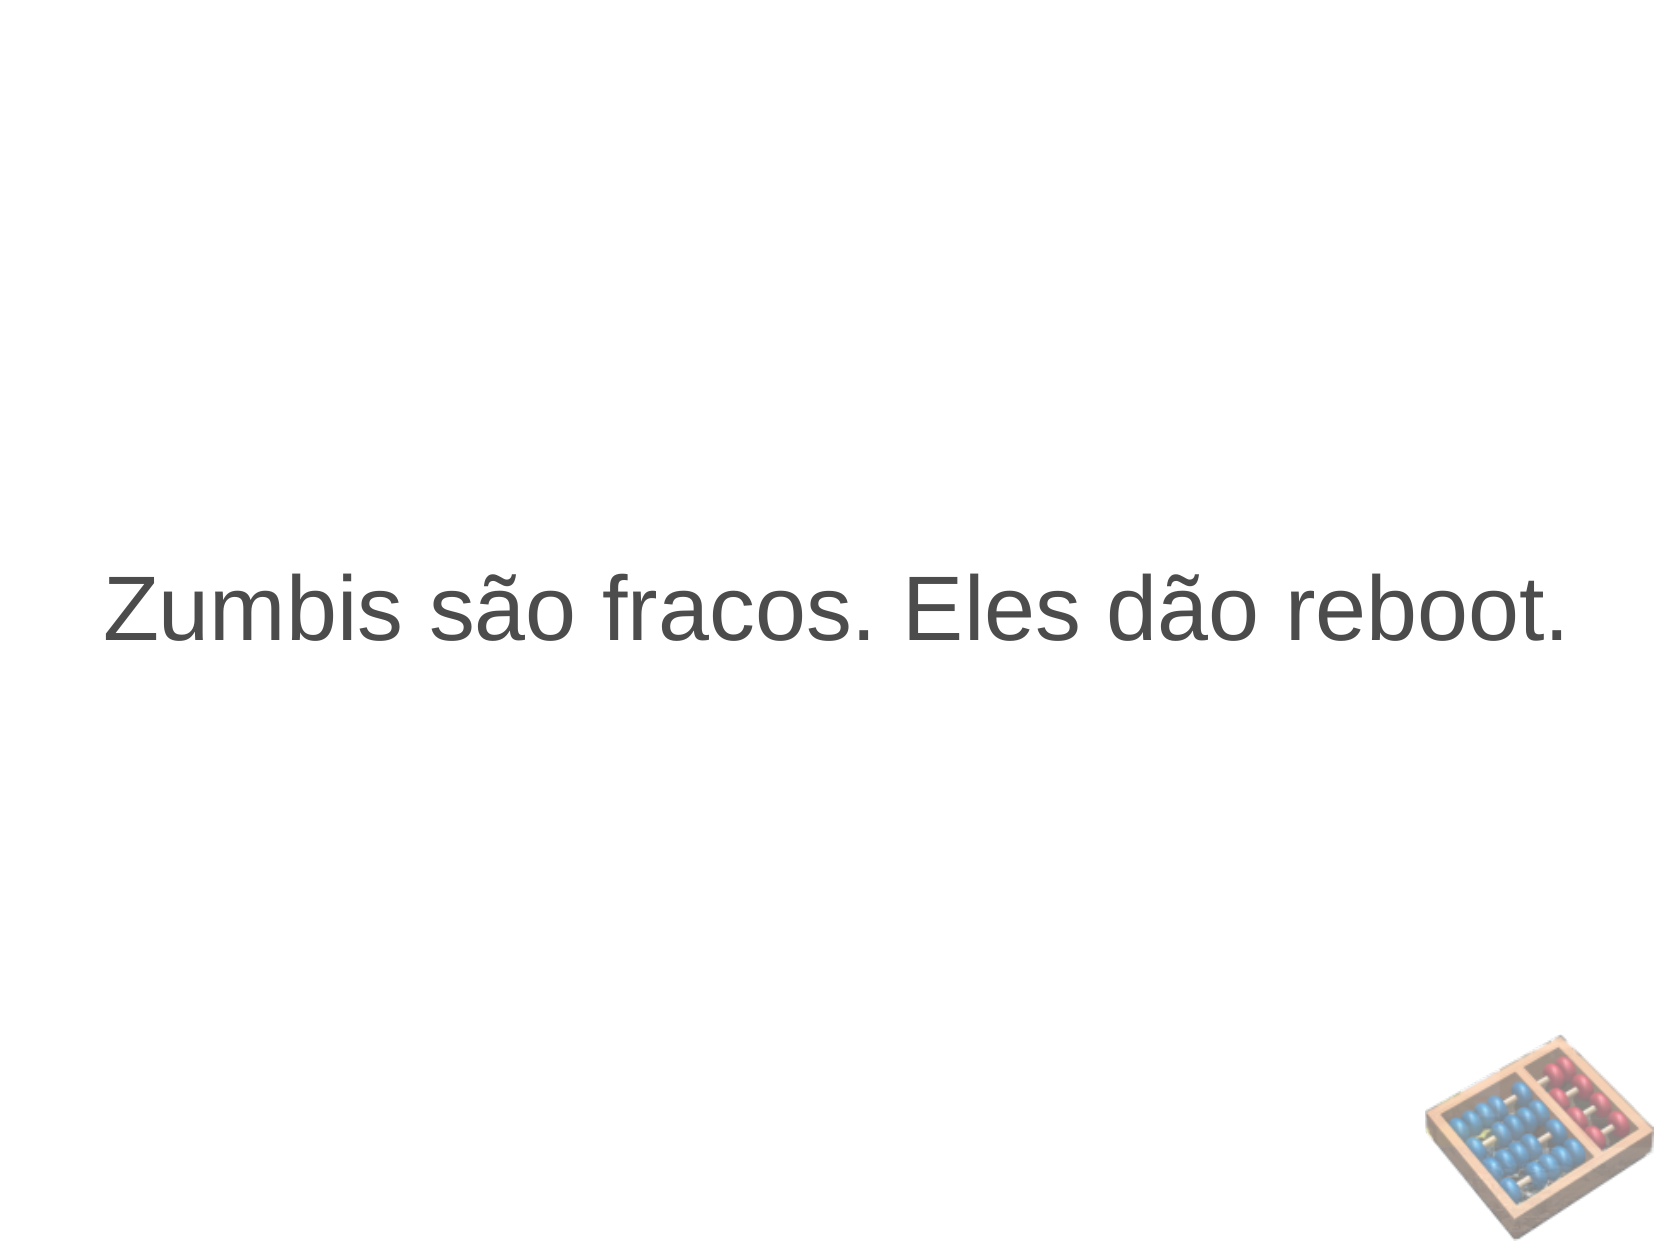

# Zumbis são fracos. Eles dão reboot.